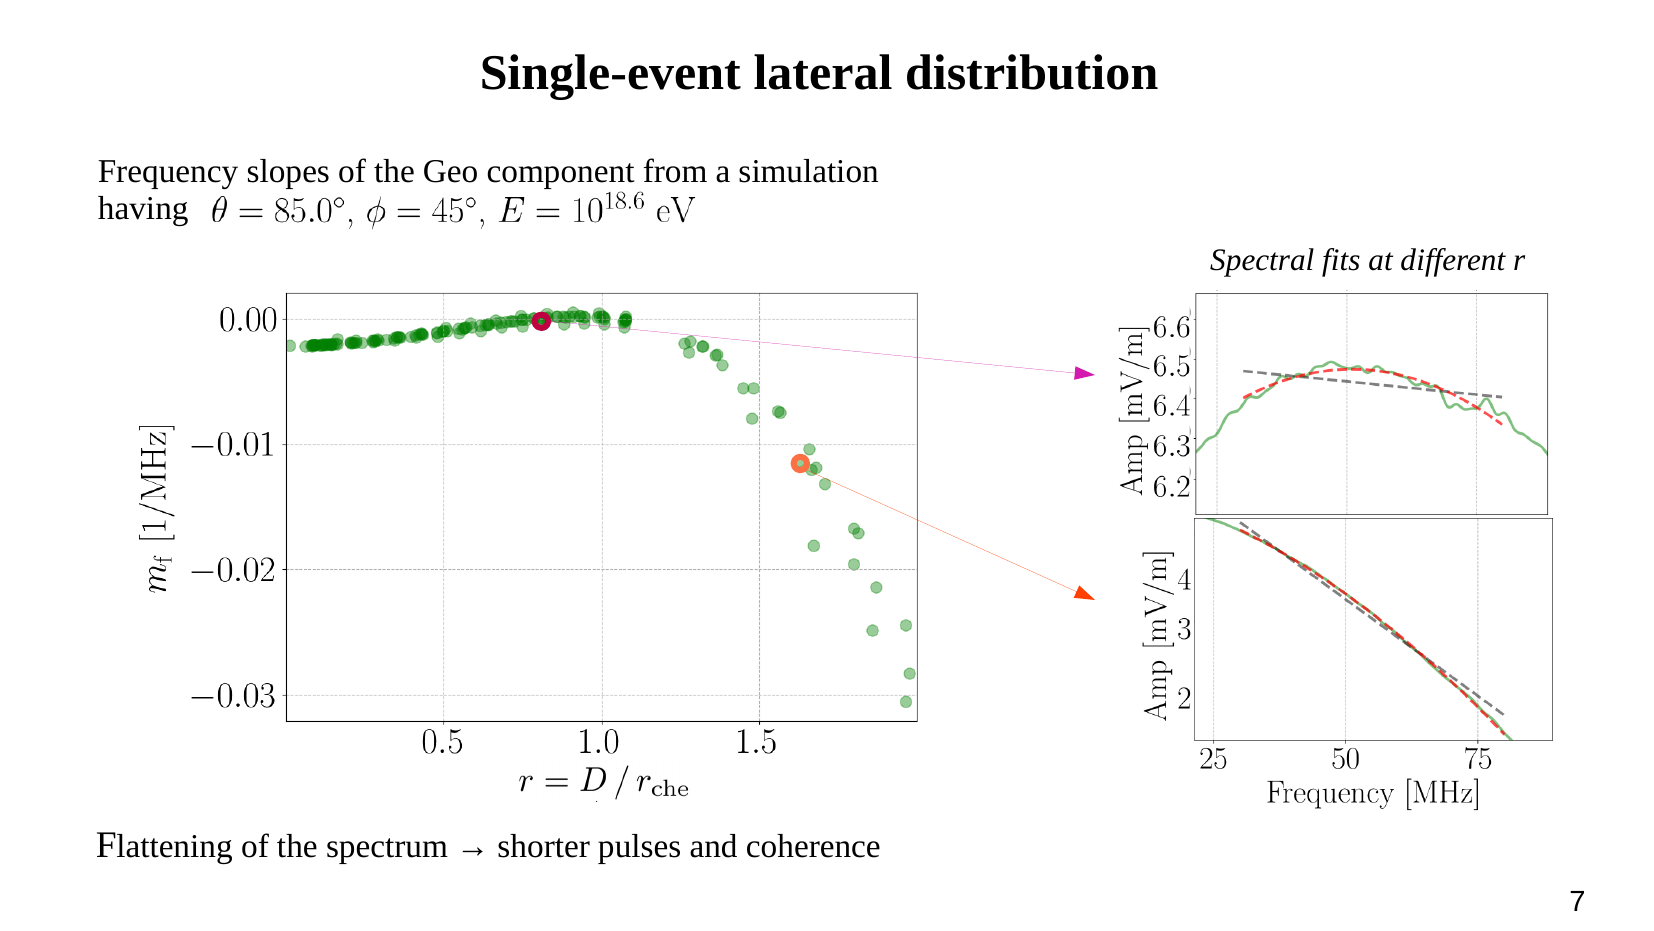

Single-event lateral distribution
Frequency slopes of the Geo component from a simulation having
Spectral fits at different r
Flattening of the spectrum → shorter pulses and coherence